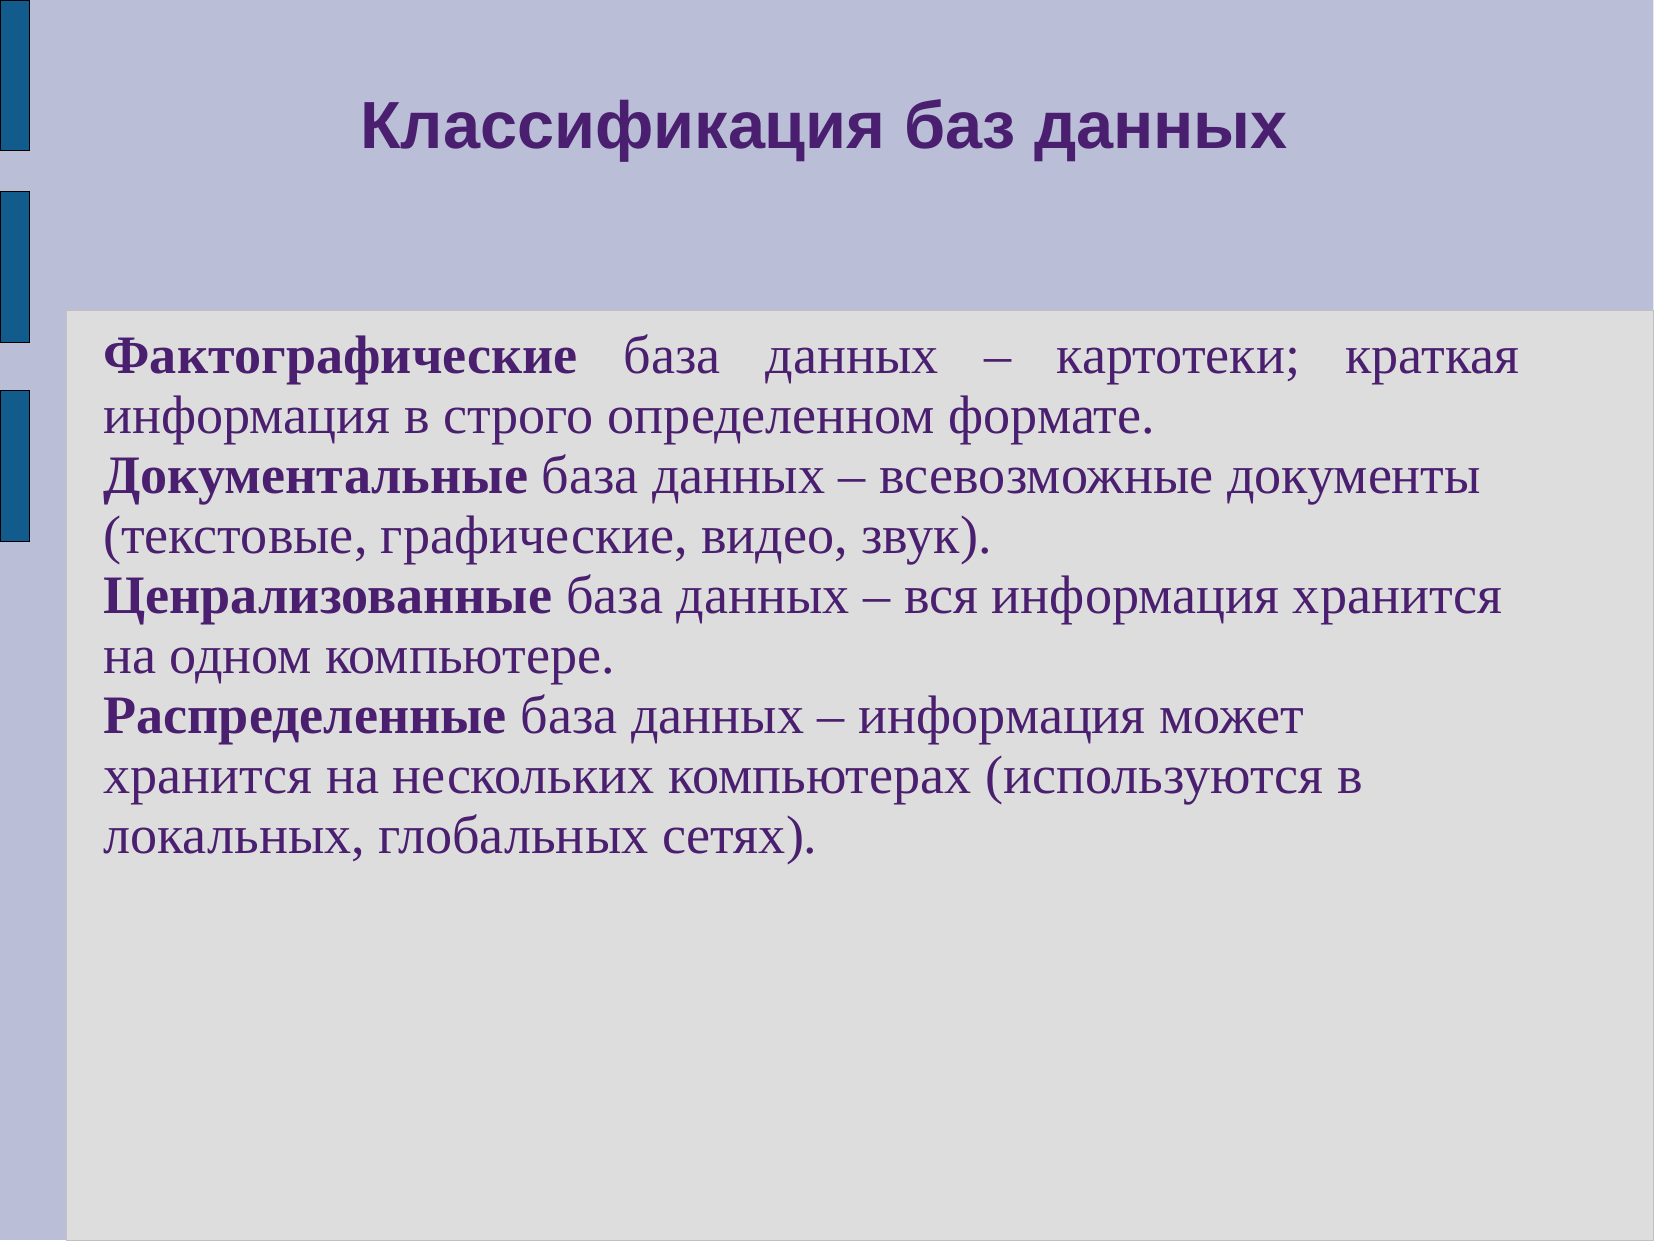

# Классификация баз данных
Фактографические база данных – картотеки; краткая информация в строго определенном формате.
Документальные база данных – всевозможные документы (текстовые, графические, видео, звук).
Ценрализованные база данных – вся информация хранится на одном компьютере.
Распределенные база данных – информация может хранится на нескольких компьютерах (используются в локальных, глобальных сетях).